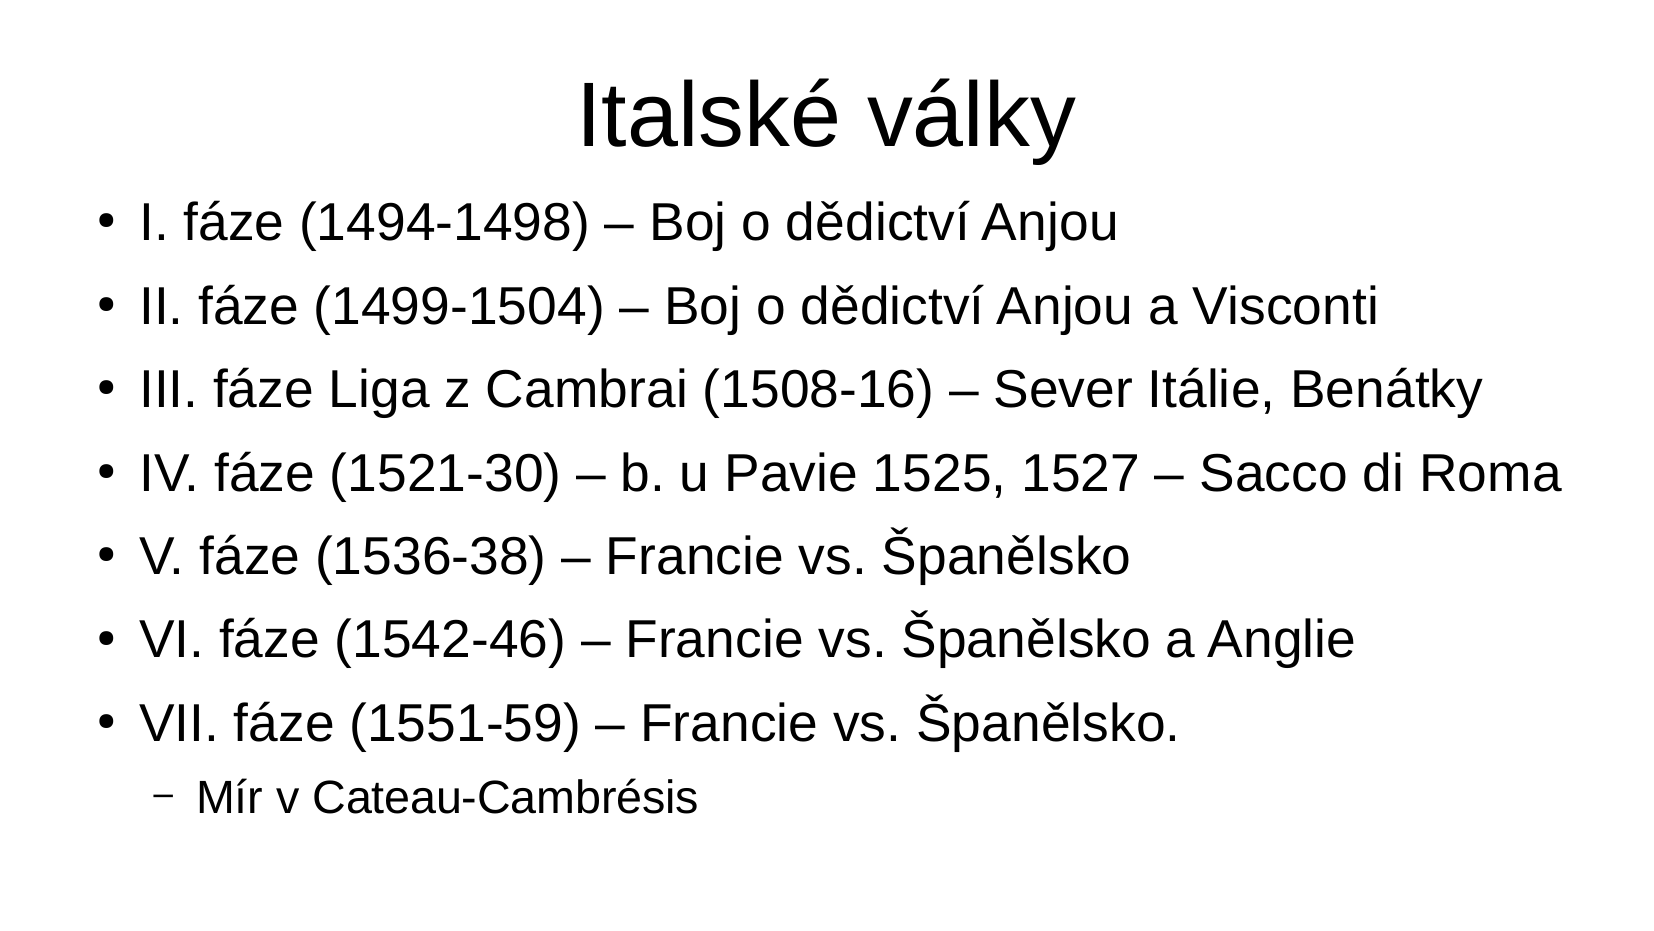

# Italské války
I. fáze (1494-1498) – Boj o dědictví Anjou
II. fáze (1499-1504) – Boj o dědictví Anjou a Visconti
III. fáze Liga z Cambrai (1508-16) – Sever Itálie, Benátky
IV. fáze (1521-30) – b. u Pavie 1525, 1527 – Sacco di Roma
V. fáze (1536-38) – Francie vs. Španělsko
VI. fáze (1542-46) – Francie vs. Španělsko a Anglie
VII. fáze (1551-59) – Francie vs. Španělsko.
Mír v Cateau-Cambrésis